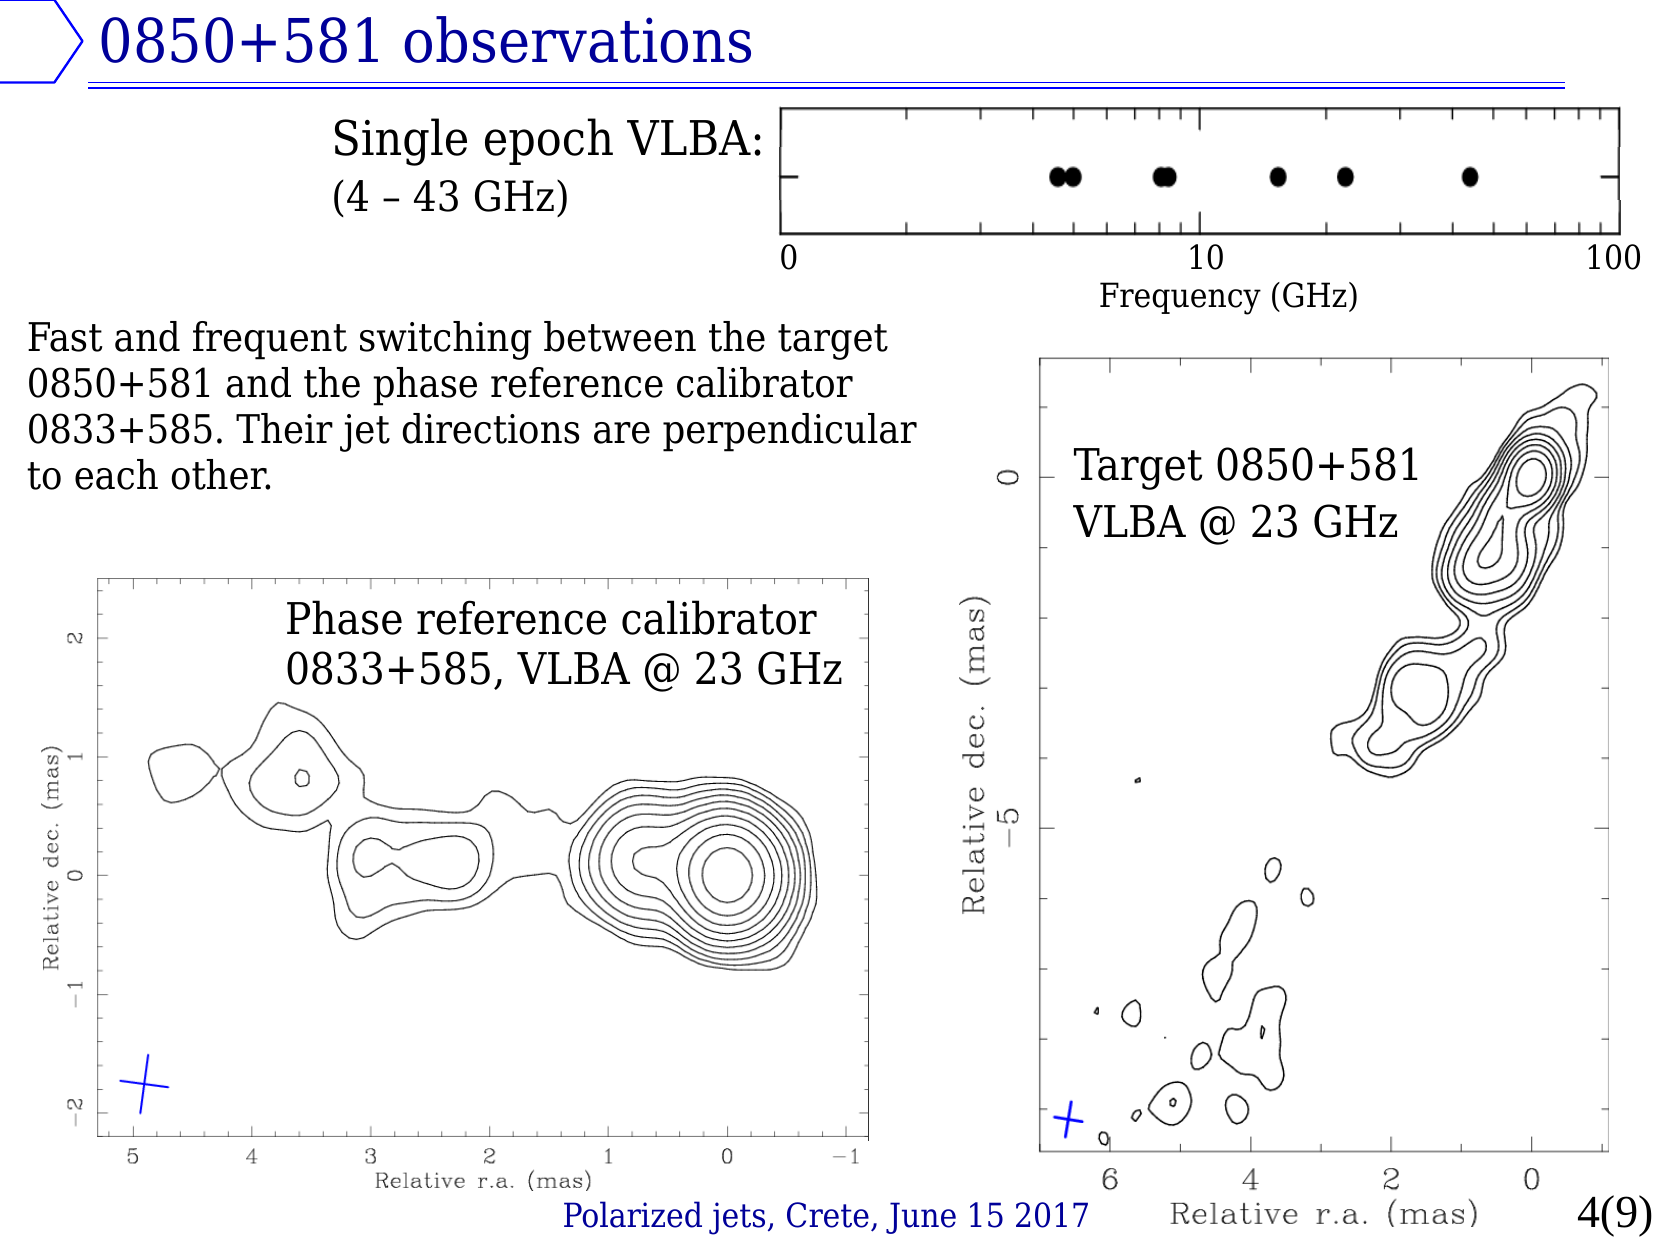

0850+581 observations
Single epoch VLBA:
(4 – 43 GHz)
0 10 100
Frequency (GHz)
Fast and frequent switching between the target 0850+581 and the phase reference calibrator 0833+585. Their jet directions are perpendicular to each other.
Target 0850+581
VLBA @ 23 GHz
Phase reference calibrator 0833+585, VLBA @ 23 GHz
# 4(9)
Polarized jets, Crete, June 15 2017